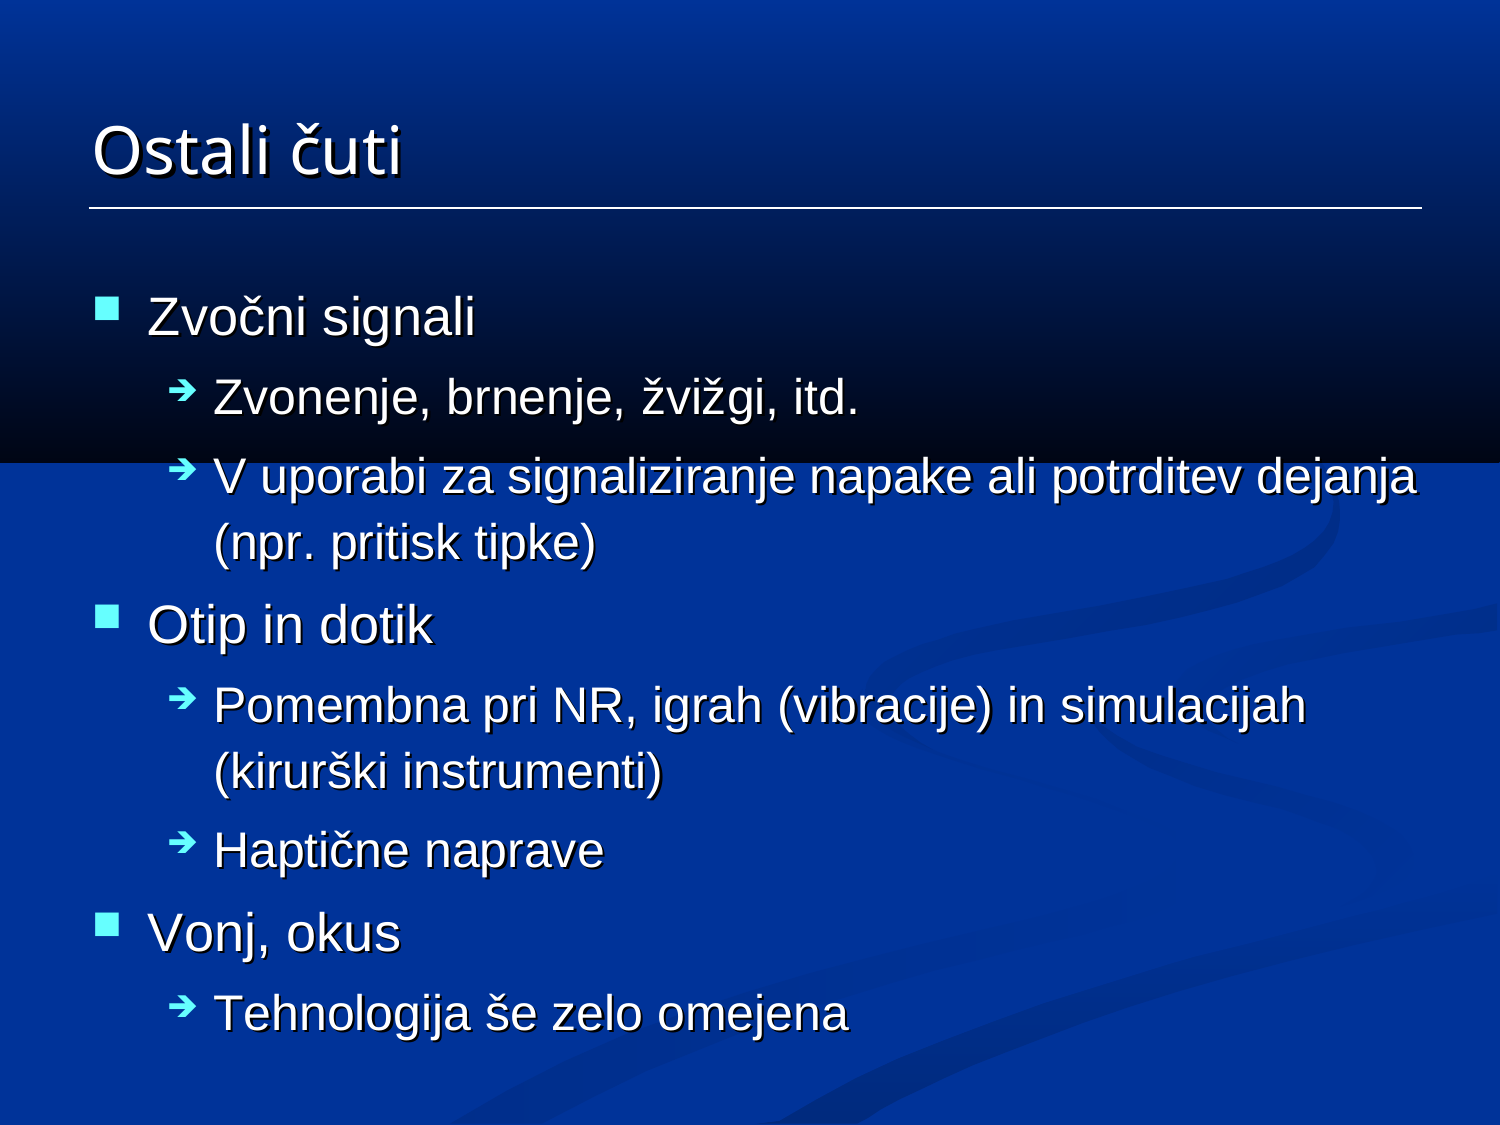

Ostali čuti
# Zvočni signali
Zvonenje, brnenje, žvižgi, itd.
V uporabi za signaliziranje napake ali potrditev dejanja (npr. pritisk tipke)
Otip in dotik
Pomembna pri NR, igrah (vibracije) in simulacijah (kirurški instrumenti)
Haptične naprave
Vonj, okus
Tehnologija še zelo omejena